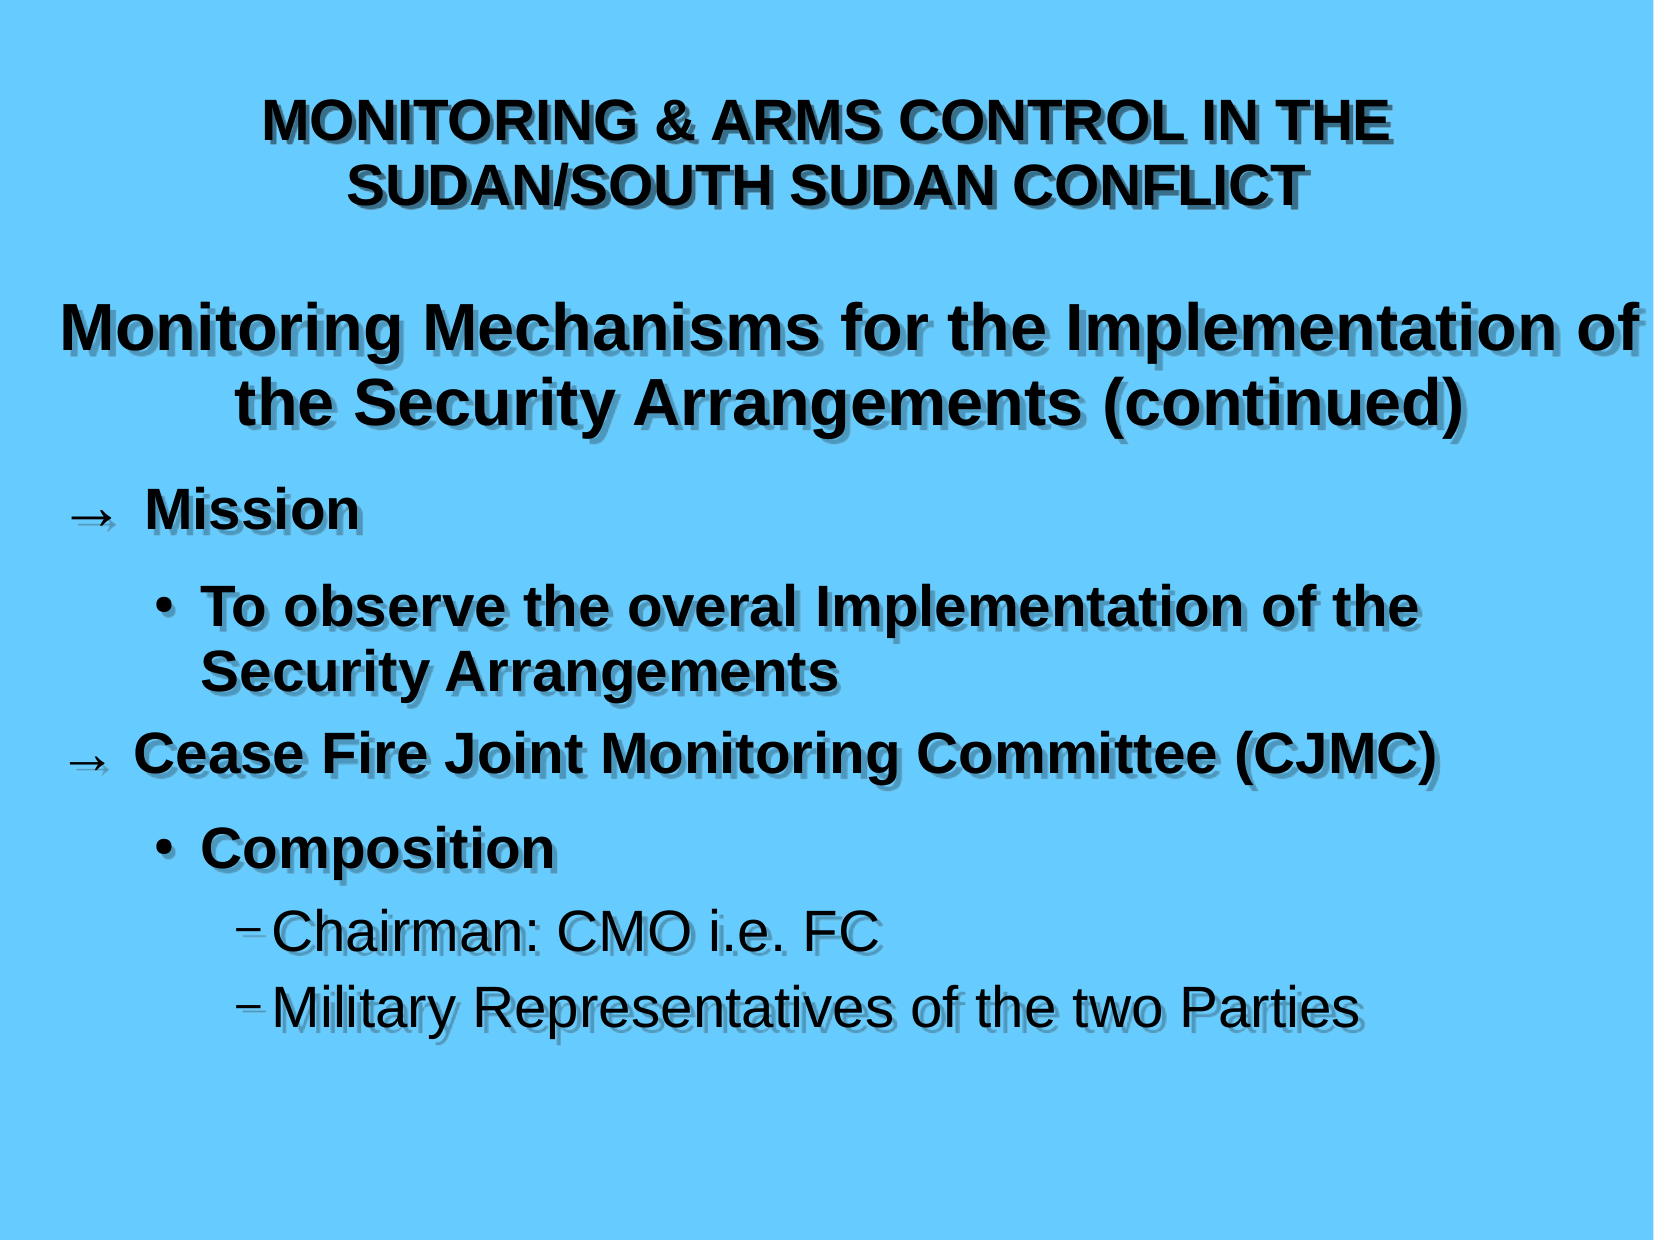

# MONITORING & ARMS CONTROL IN THE SUDAN/SOUTH SUDAN CONFLICT
Monitoring Mechanisms for the Implementation of the Security Arrangements (continued)
→ Mission
To observe the overal Implementation of the Security Arrangements
→ Cease Fire Joint Monitoring Committee (CJMC)
Composition
Chairman: CMO i.e. FC
Military Representatives of the two Parties